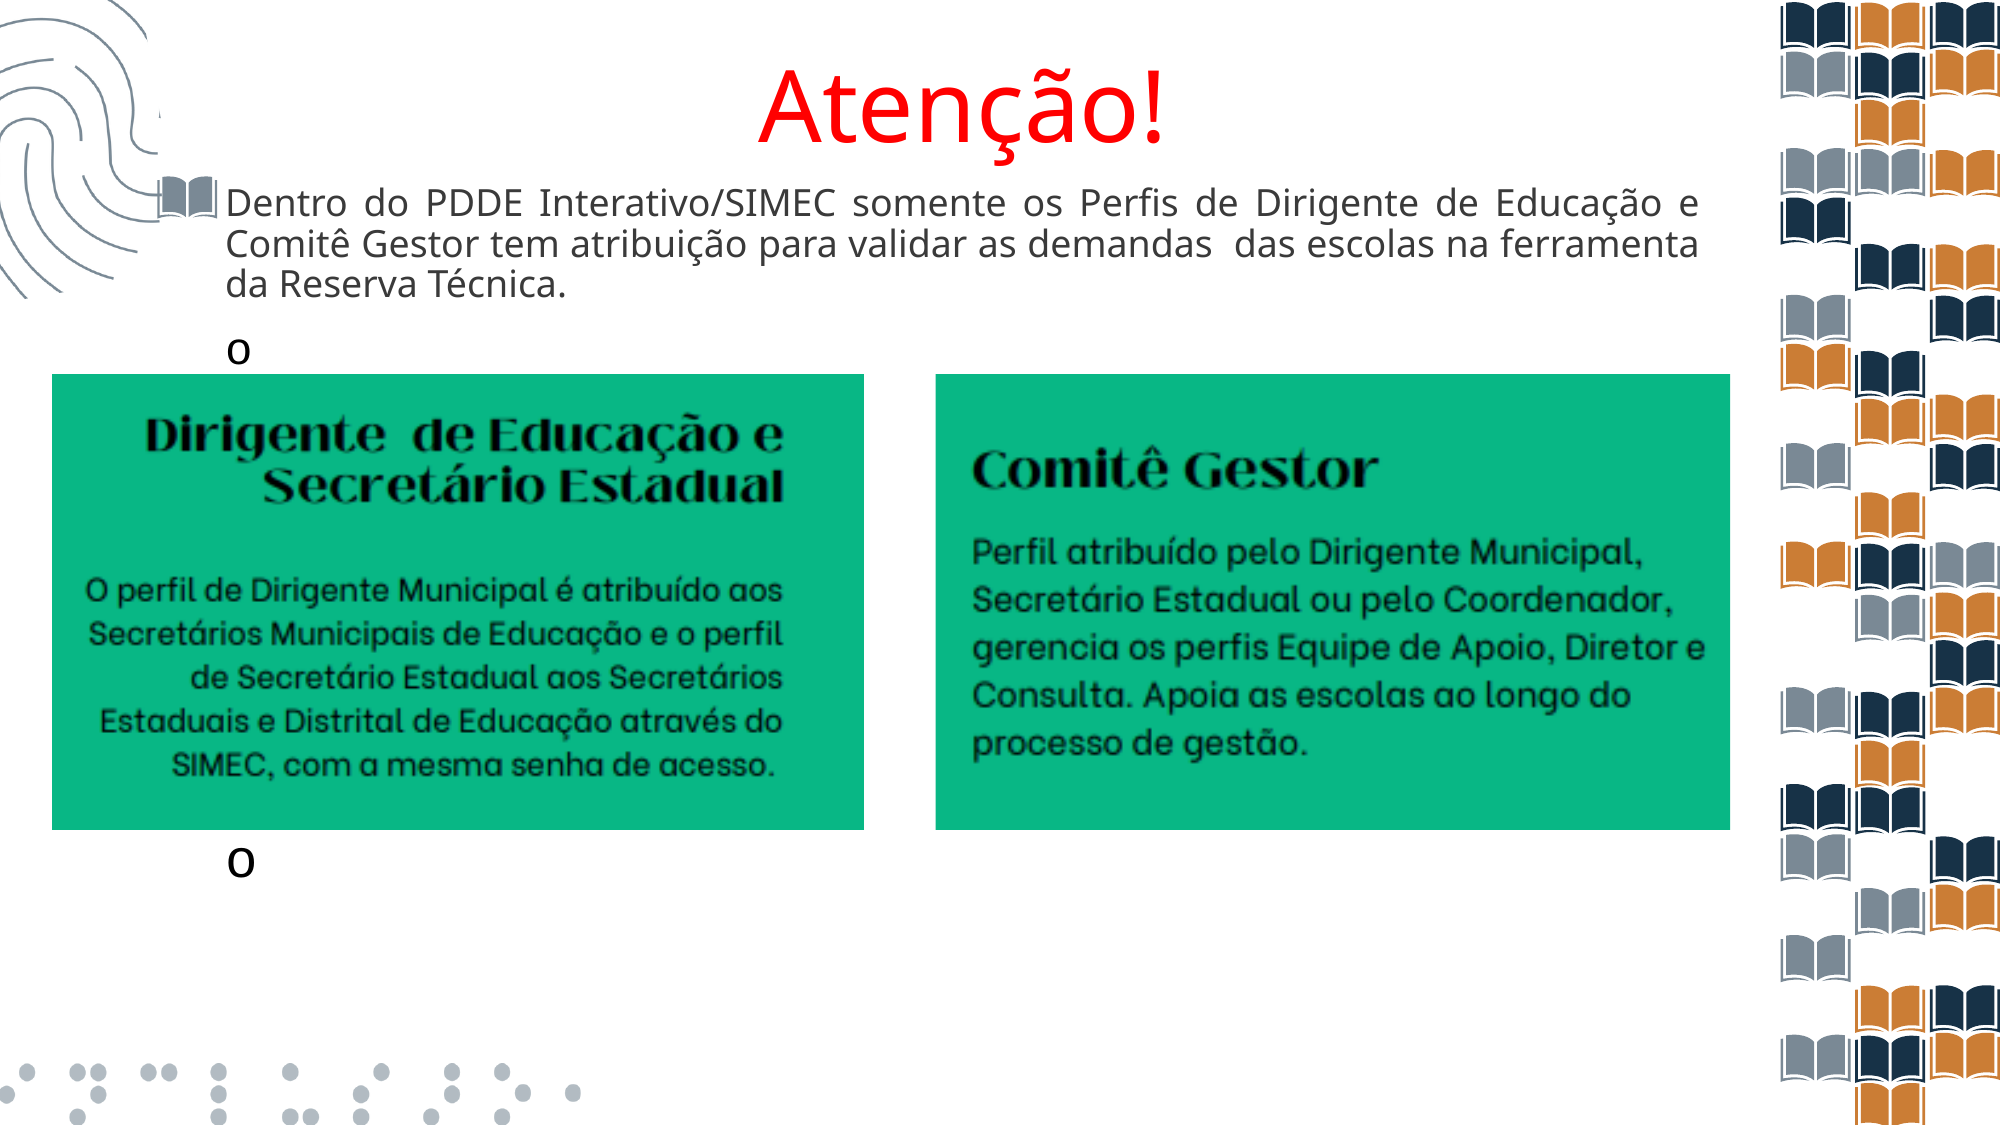

Atenção!
Dentro do PDDE Interativo/SIMEC somente os Perfis de Dirigente de Educação e Comitê Gestor tem atribuição para validar as demandas das escolas na ferramenta da Reserva Técnica.